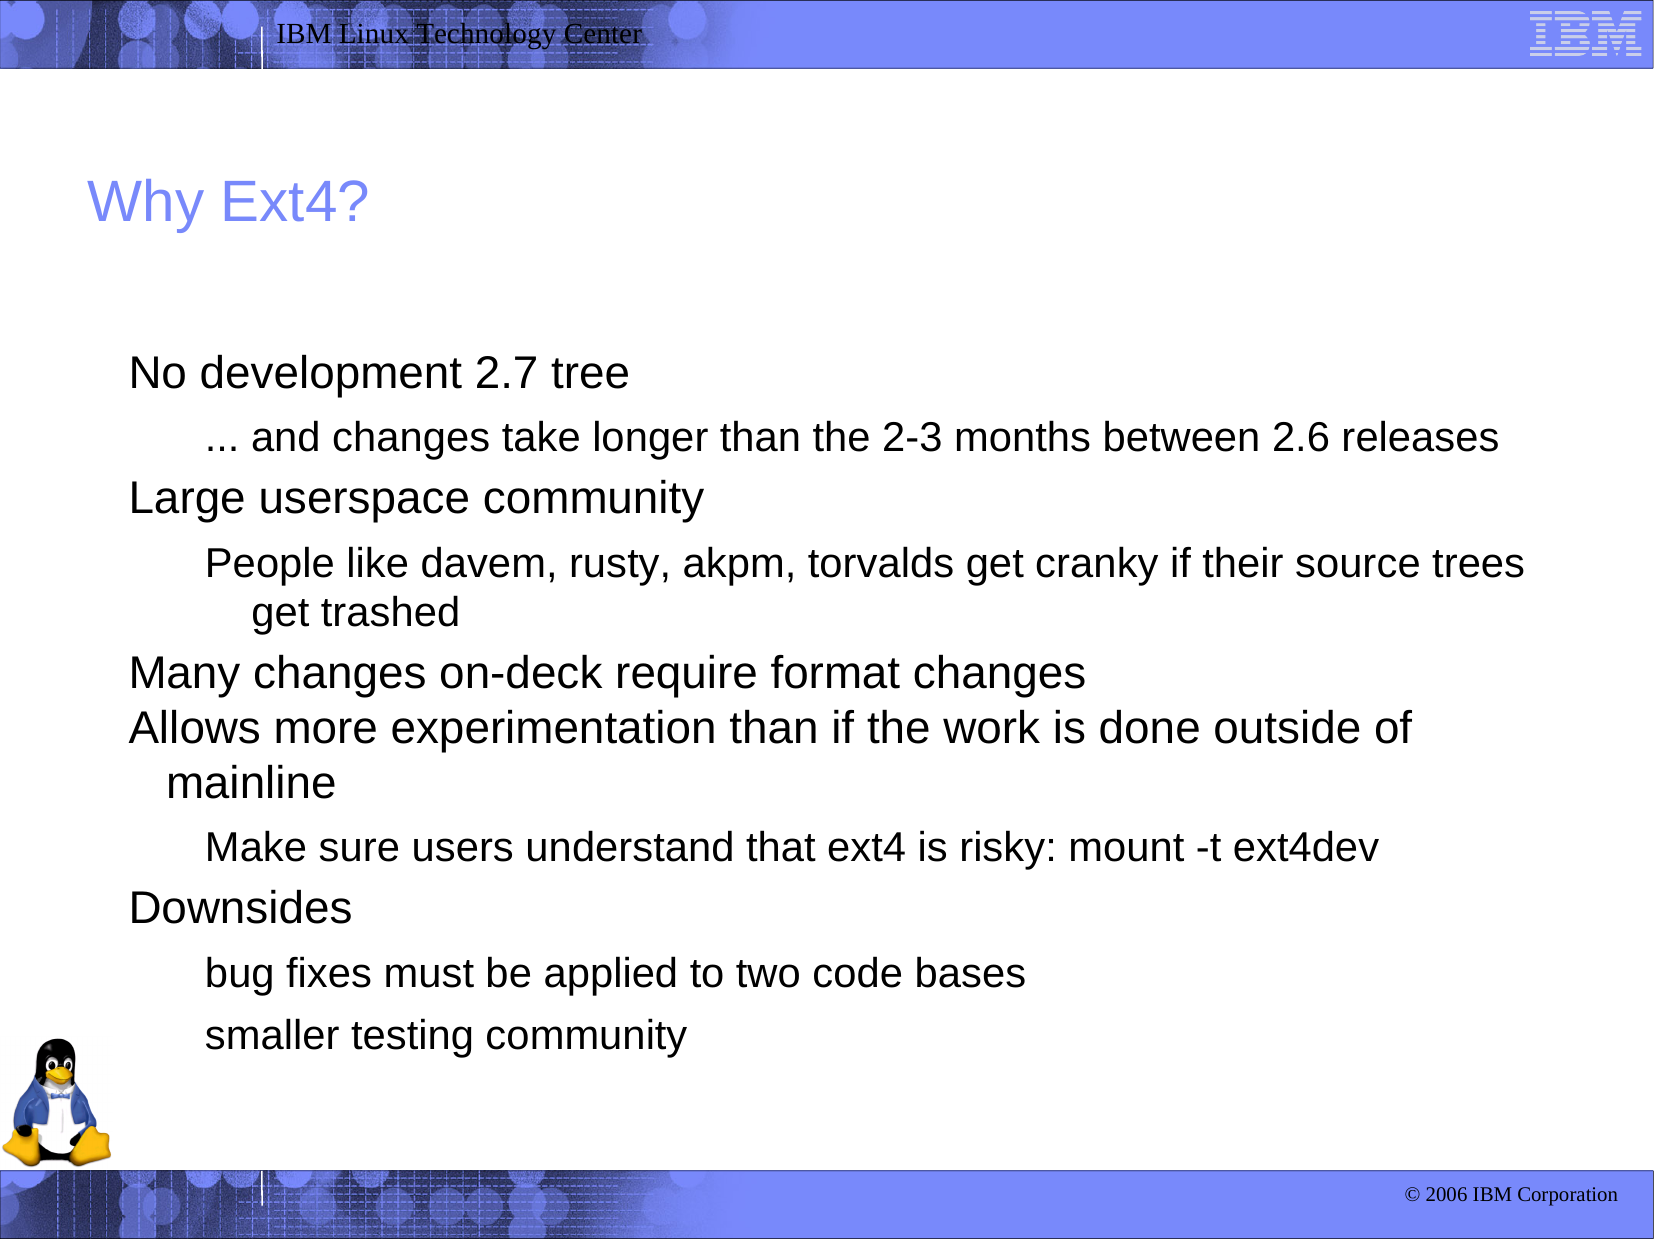

# Why Ext4?
No development 2.7 tree
... and changes take longer than the 2-3 months between 2.6 releases
Large userspace community
People like davem, rusty, akpm, torvalds get cranky if their source trees get trashed
Many changes on-deck require format changes
Allows more experimentation than if the work is done outside of mainline
Make sure users understand that ext4 is risky: mount -t ext4dev
Downsides
bug fixes must be applied to two code bases
smaller testing community